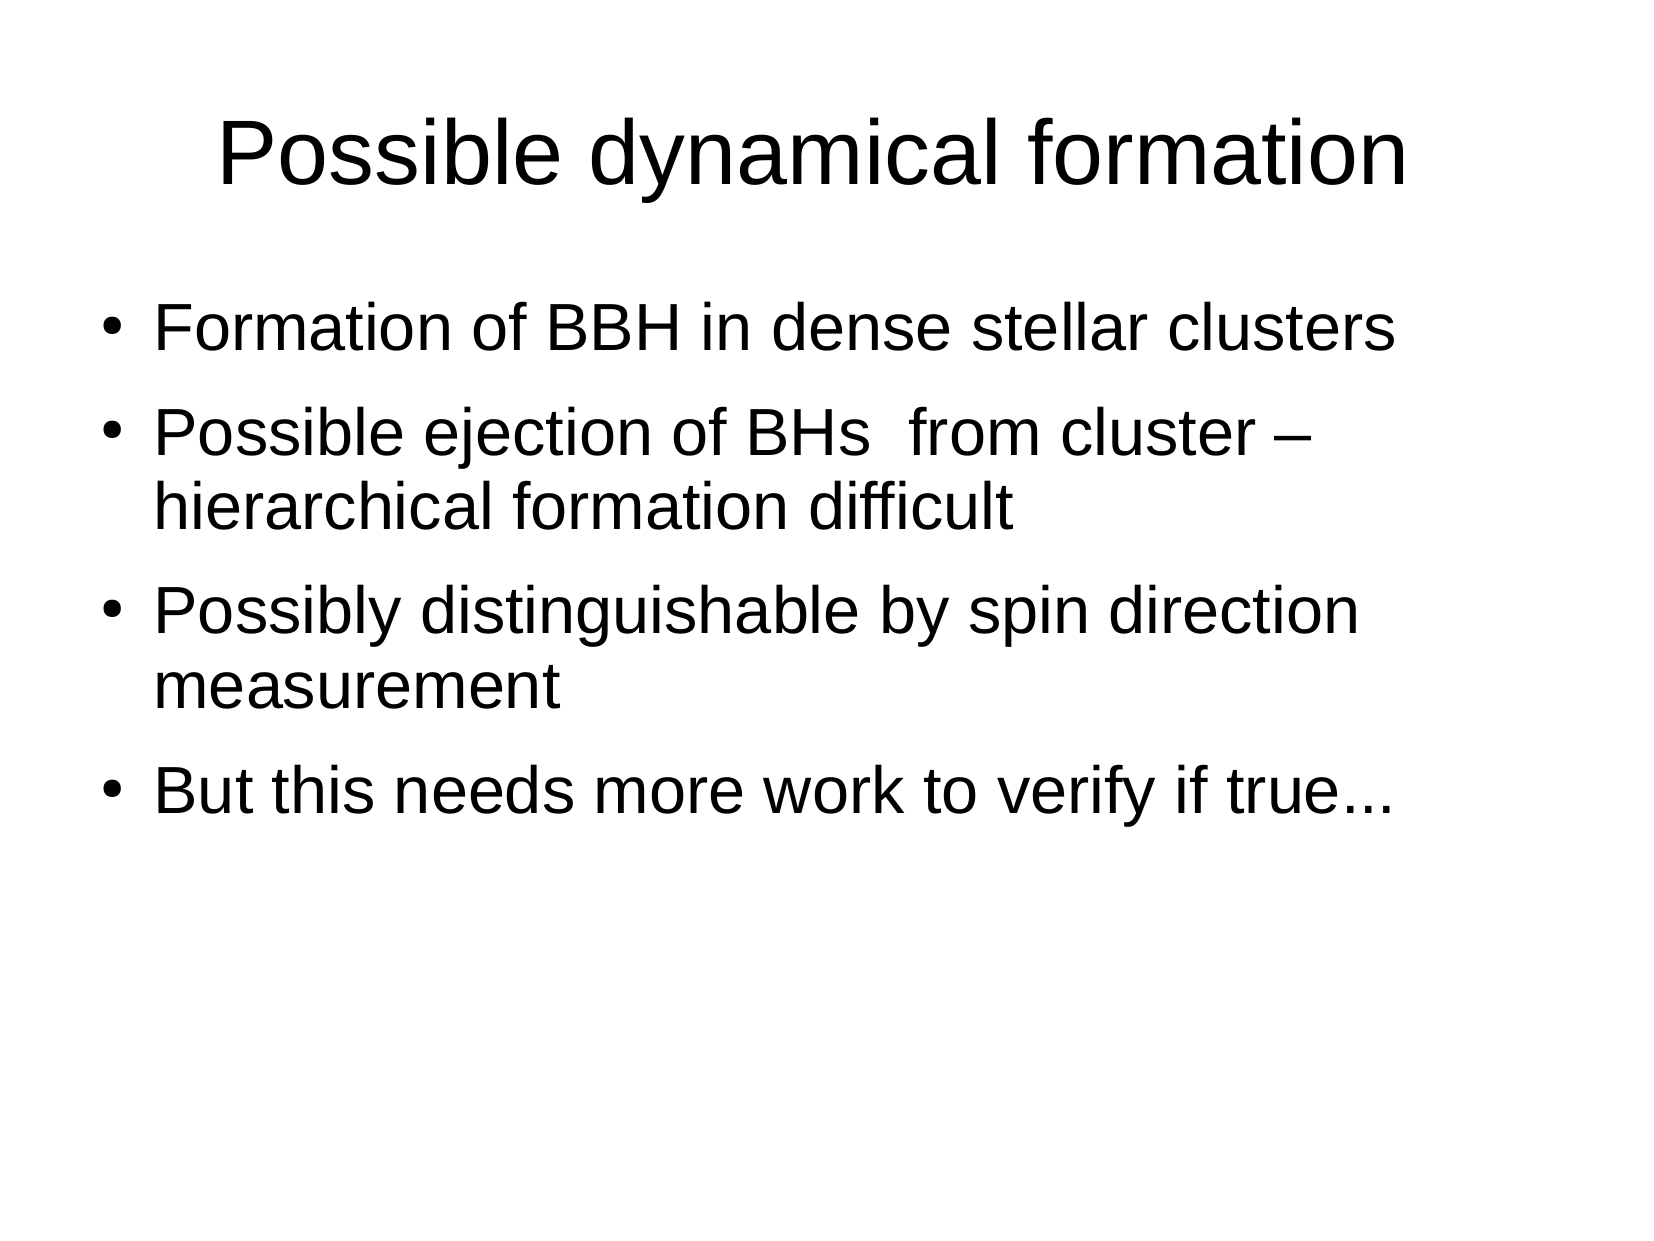

# Possible dynamical formation
Formation of BBH in dense stellar clusters
Possible ejection of BHs from cluster – hierarchical formation difficult
Possibly distinguishable by spin direction measurement
But this needs more work to verify if true...